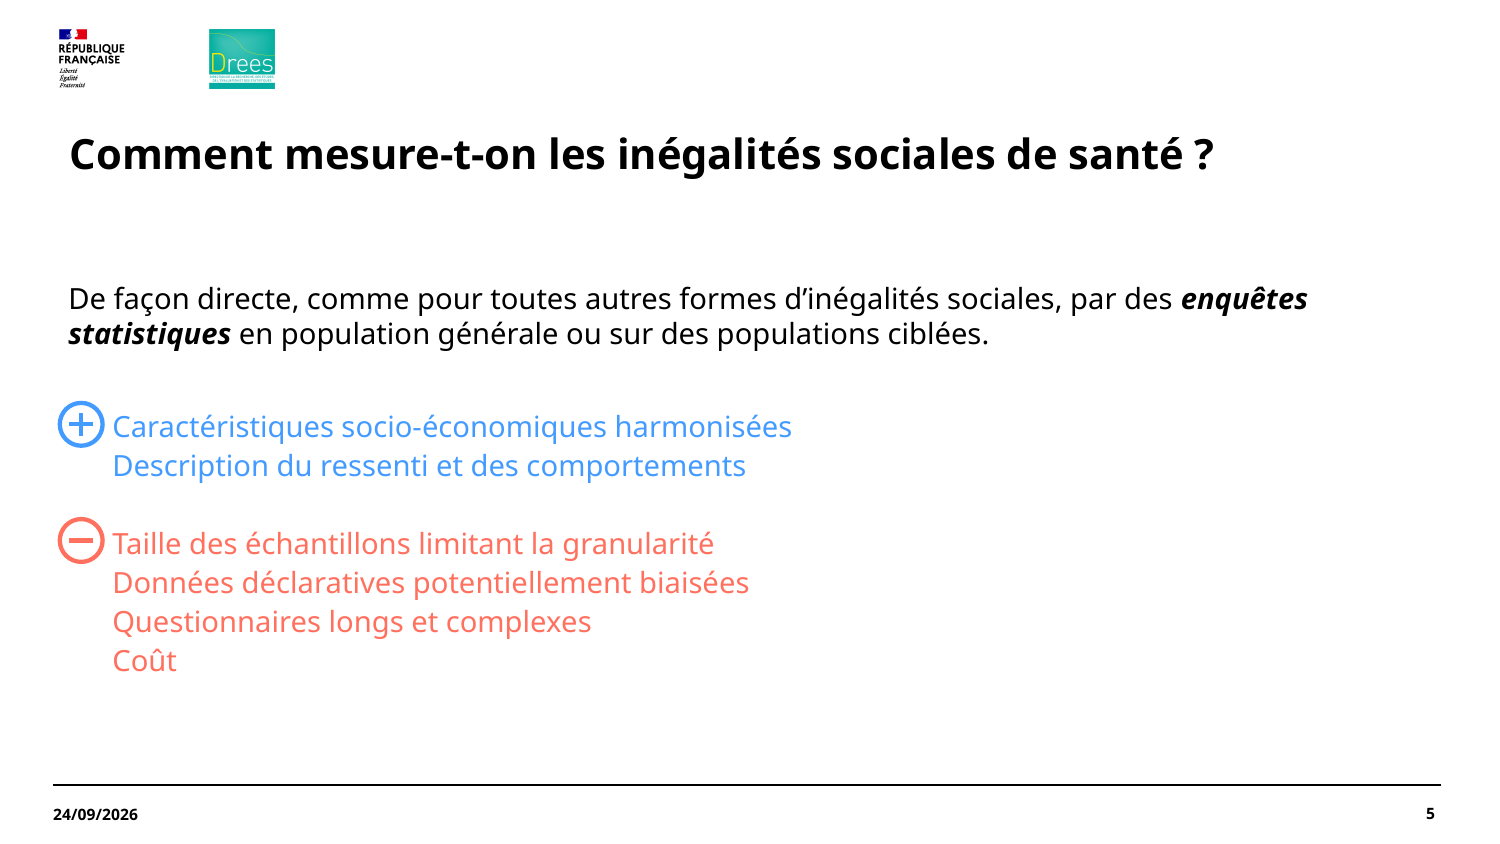

Comment mesure-t-on les inégalités sociales de santé ?
#
De façon directe, comme pour toutes autres formes d’inégalités sociales, par des enquêtes statistiques en population générale ou sur des populations ciblées.
Caractéristiques socio-économiques harmonisées
Description du ressenti et des comportements
Taille des échantillons limitant la granularité
Données déclaratives potentiellement biaisées
Questionnaires longs et complexes
Coût
5